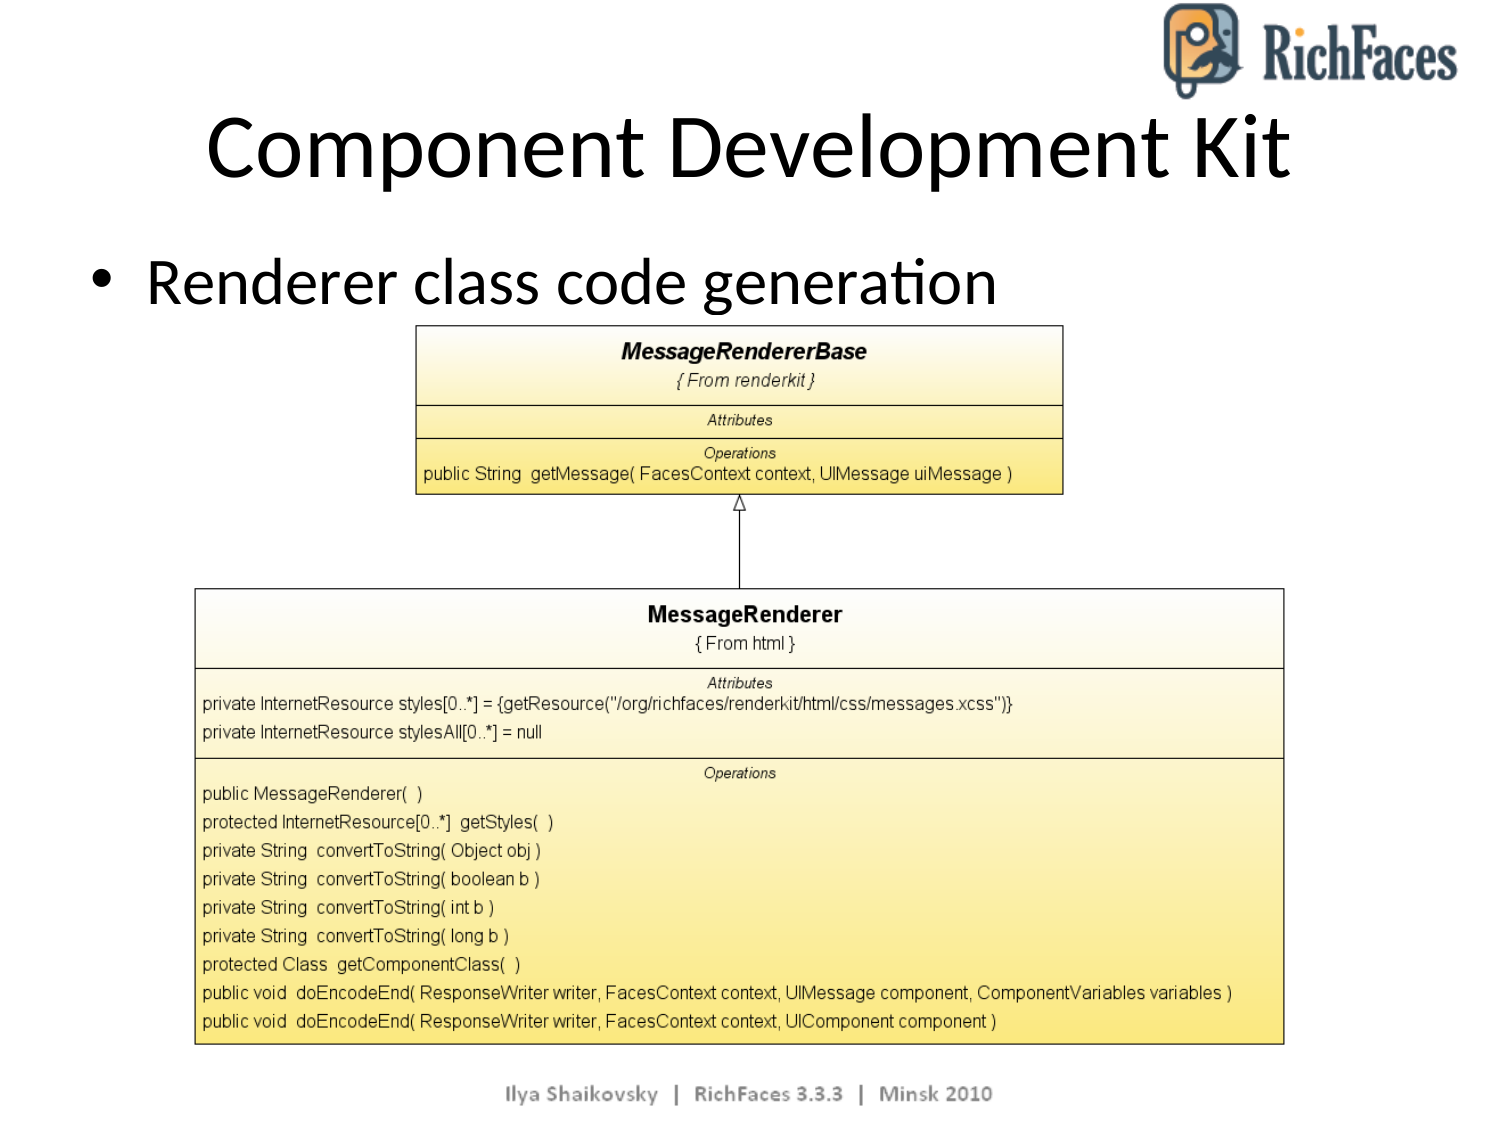

# Component Development Kit
Renderer class code generation